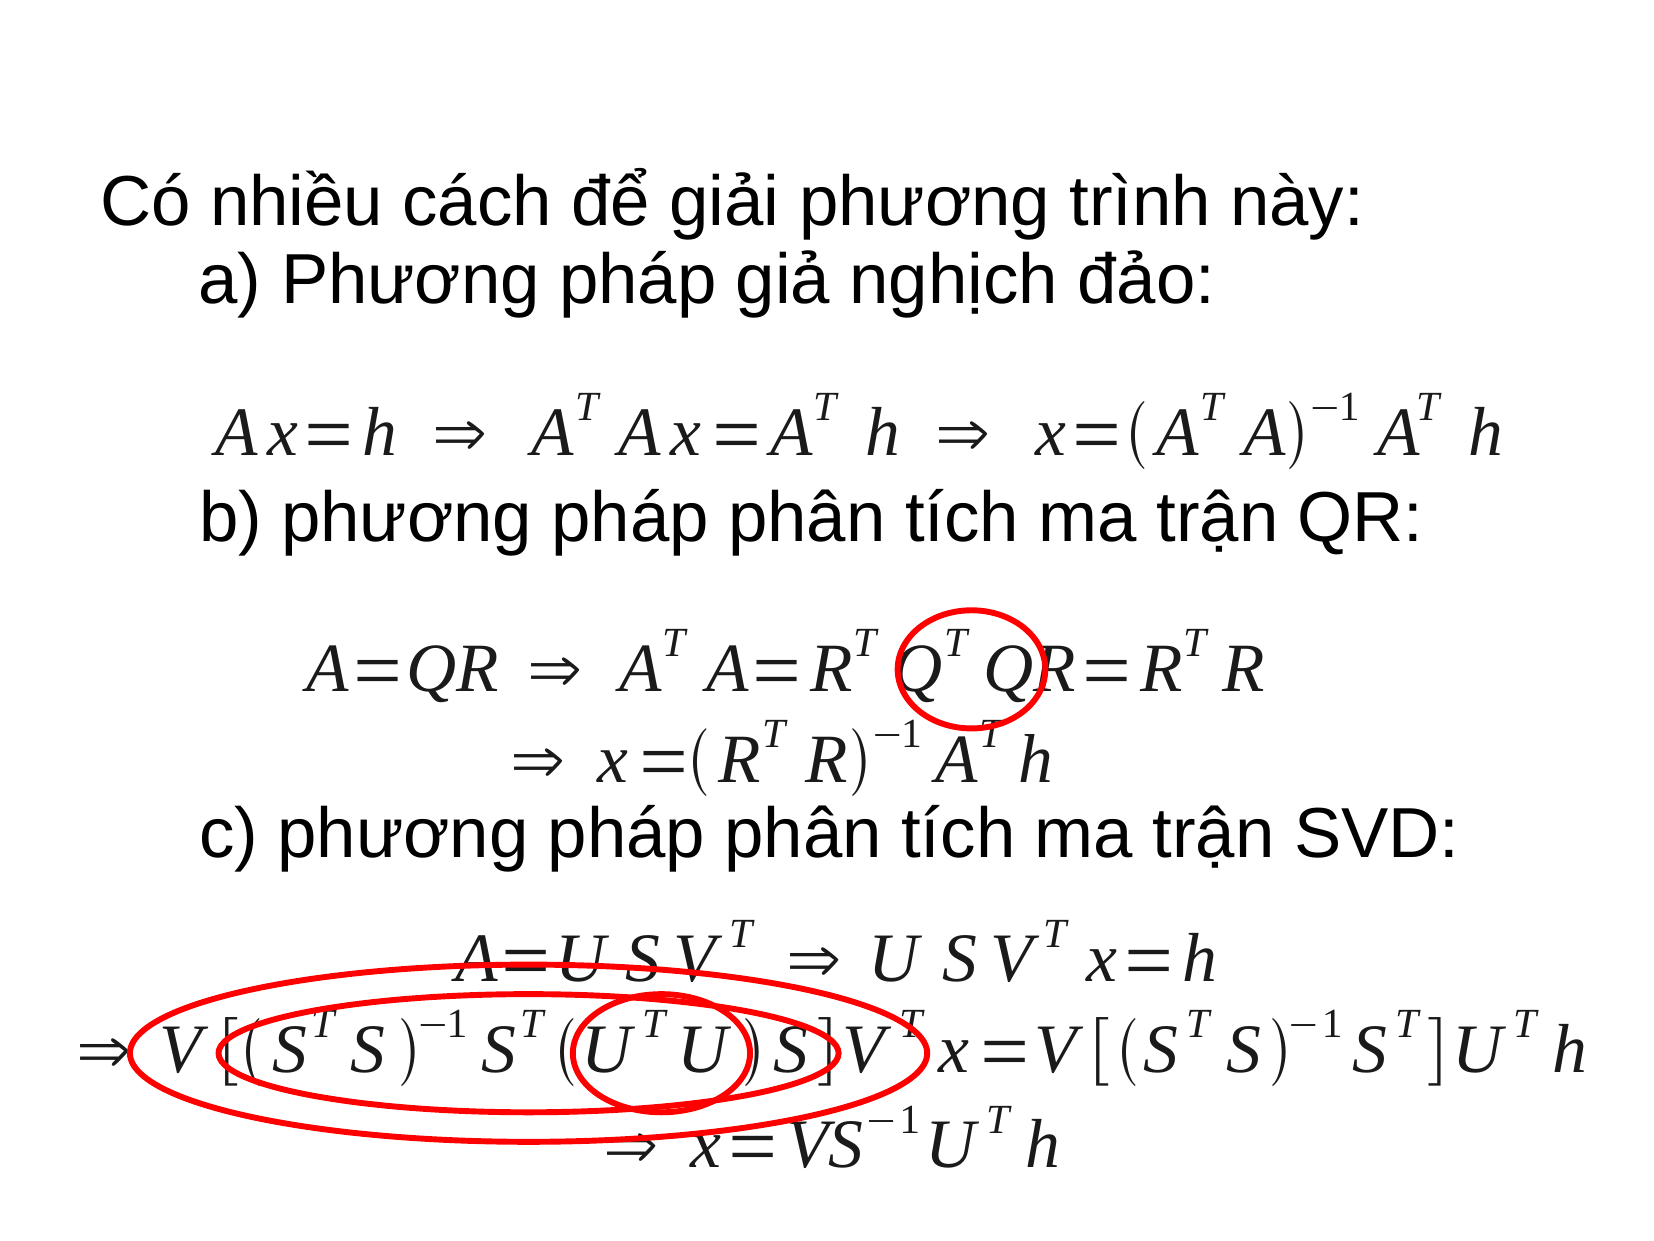

Có nhiều cách để giải phương trình này:
 a) Phương pháp giả nghịch đảo:
 b) phương pháp phân tích ma trận QR:
 c) phương pháp phân tích ma trận SVD: